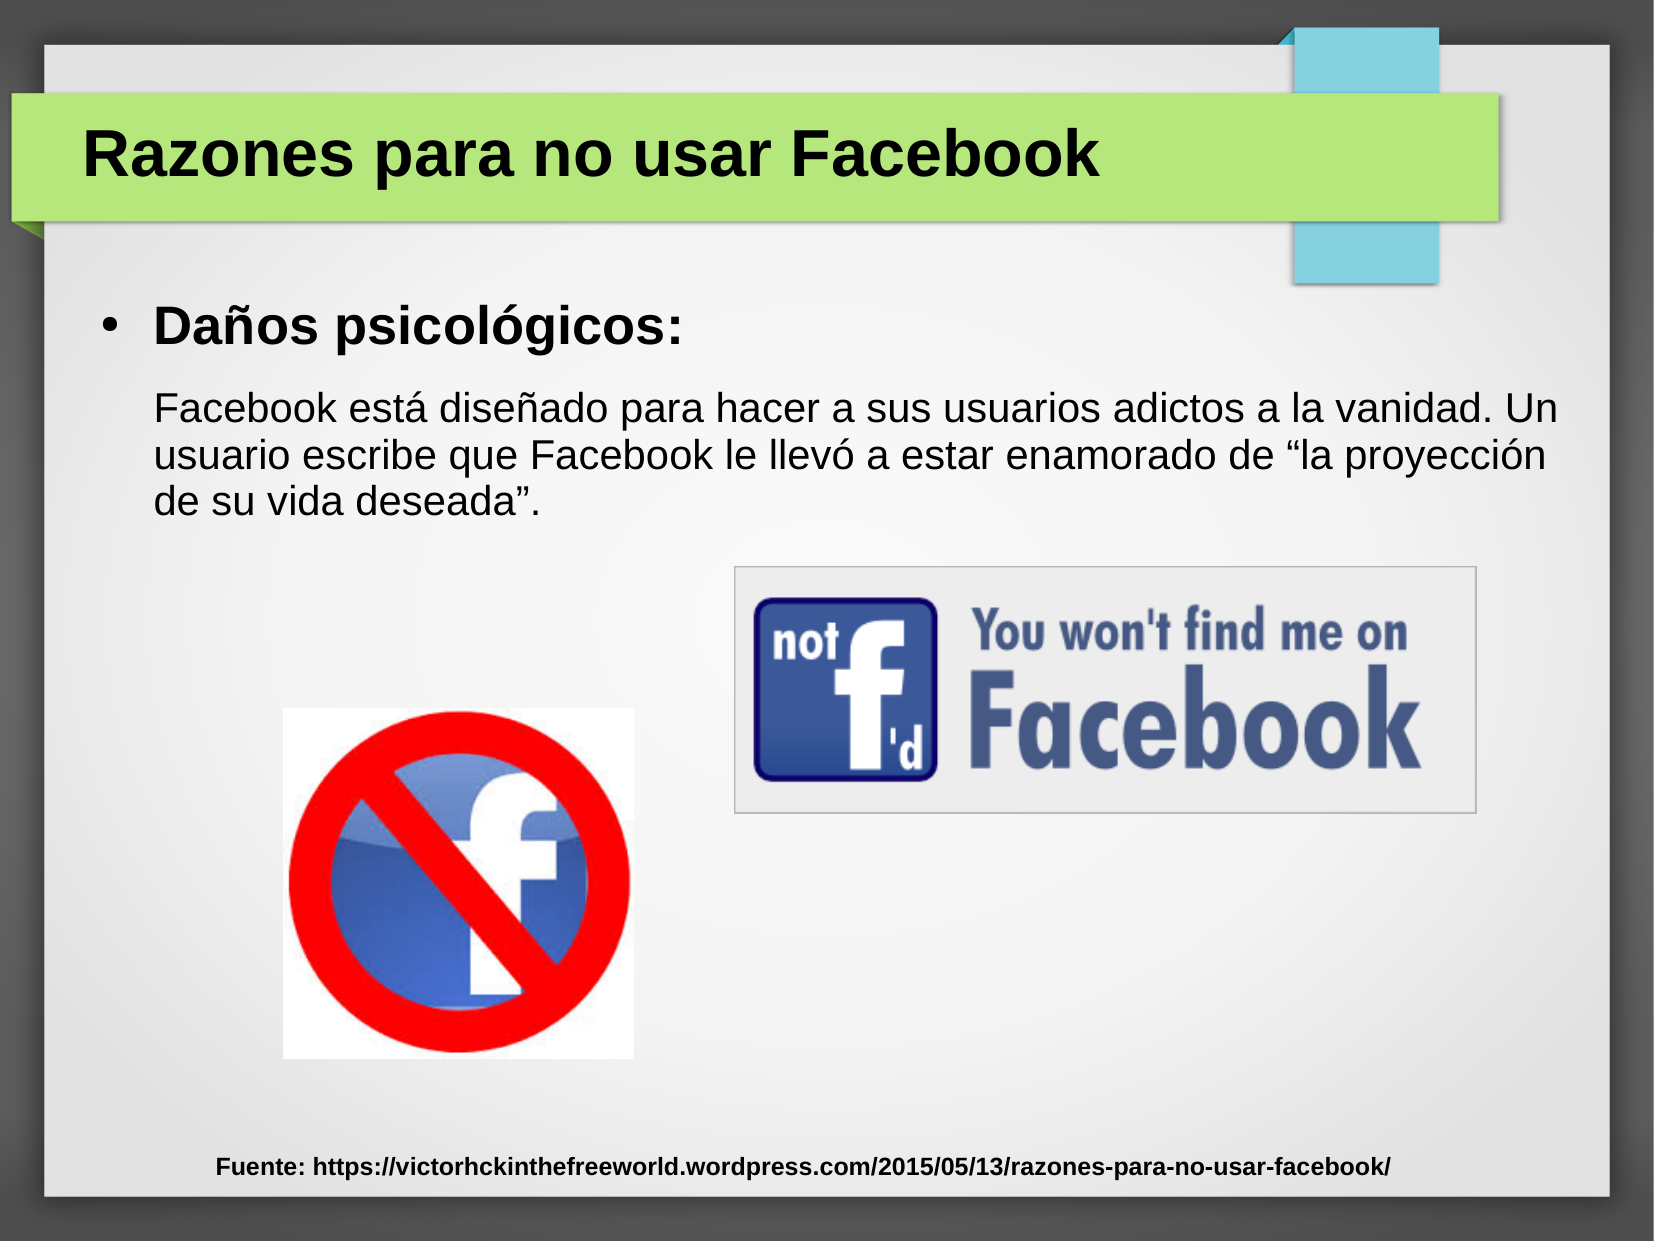

# Razones para no usar Facebook
Daños psicológicos:
Facebook está diseñado para hacer a sus usuarios adictos a la vanidad. Un usuario escribe que Facebook le llevó a estar enamorado de “la proyección de su vida deseada”.
Fuente: https://victorhckinthefreeworld.wordpress.com/2015/05/13/razones-para-no-usar-facebook/